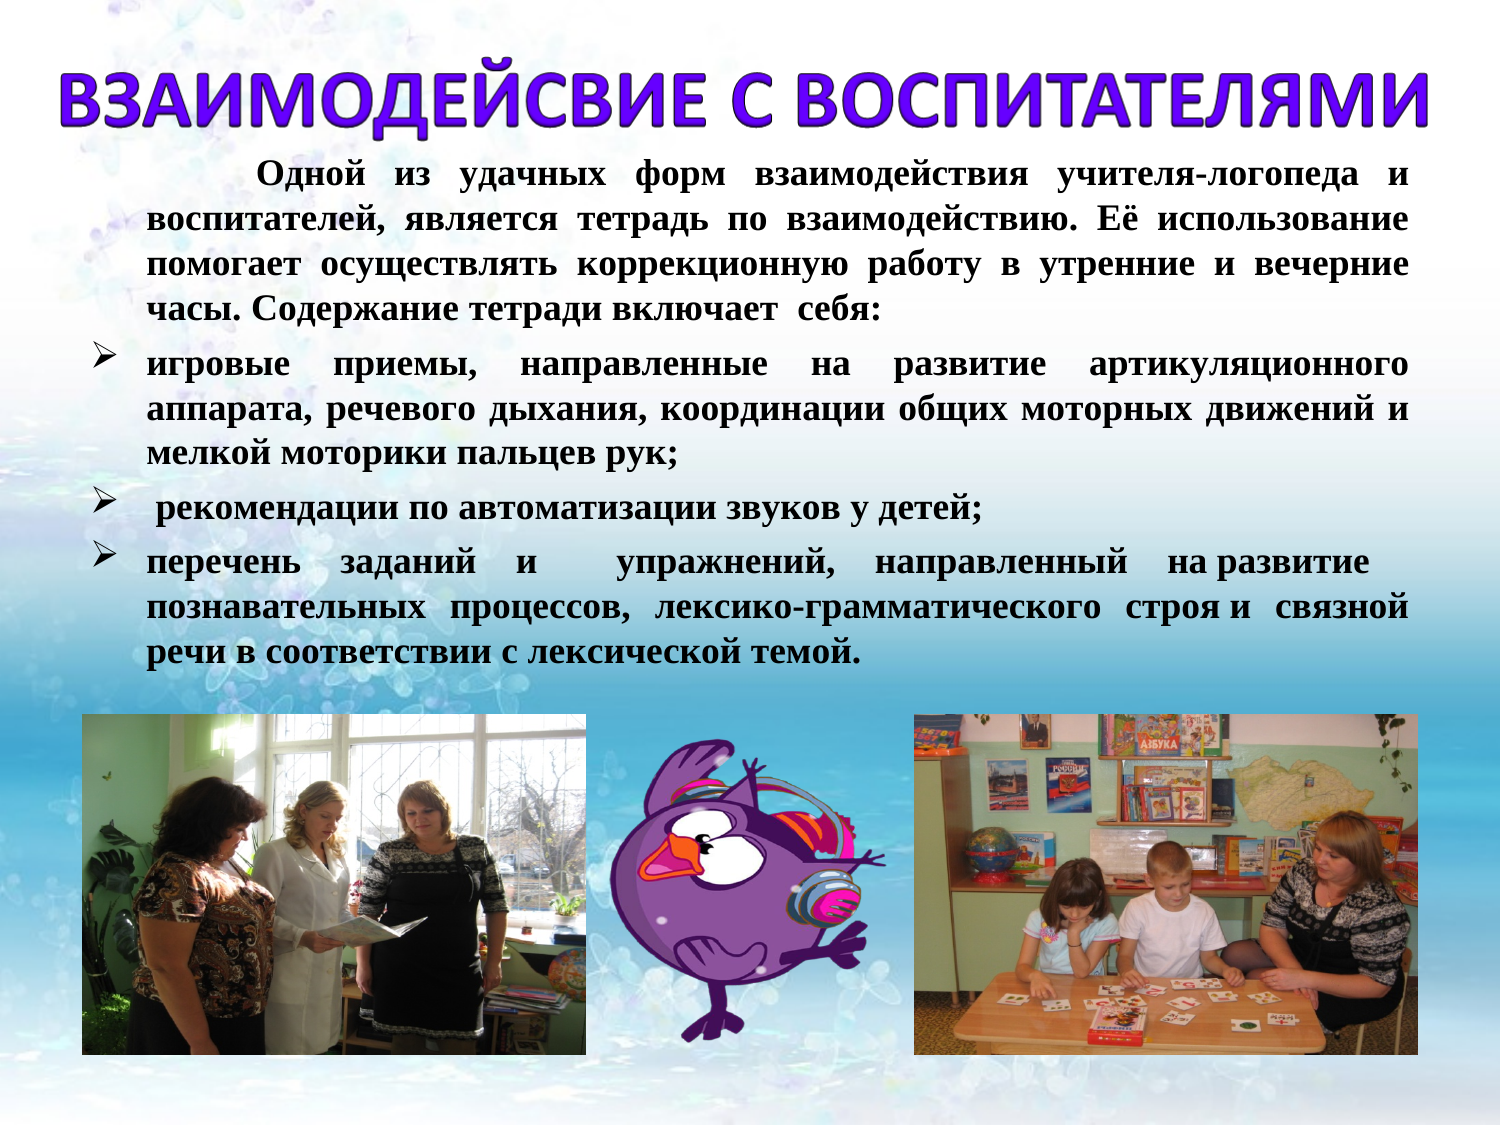

# Одной из удачных форм взаимодействия учителя-логопеда и воспитателей, является тетрадь по взаимодействию. Её использование помогает осуществлять коррекционную работу в утренние и вечерние часы. Содержание тетради включает себя:
игровые приемы, направленные на развитие артикуляционного аппарата, речевого дыхания, координации общих моторных движений и мелкой моторики пальцев рук;
 рекомендации по автоматизации звуков у детей;
перечень заданий и упражнений, направленный на развитие познавательных процессов, лексико-грамматического строя и связной речи в соответствии с лексической темой.